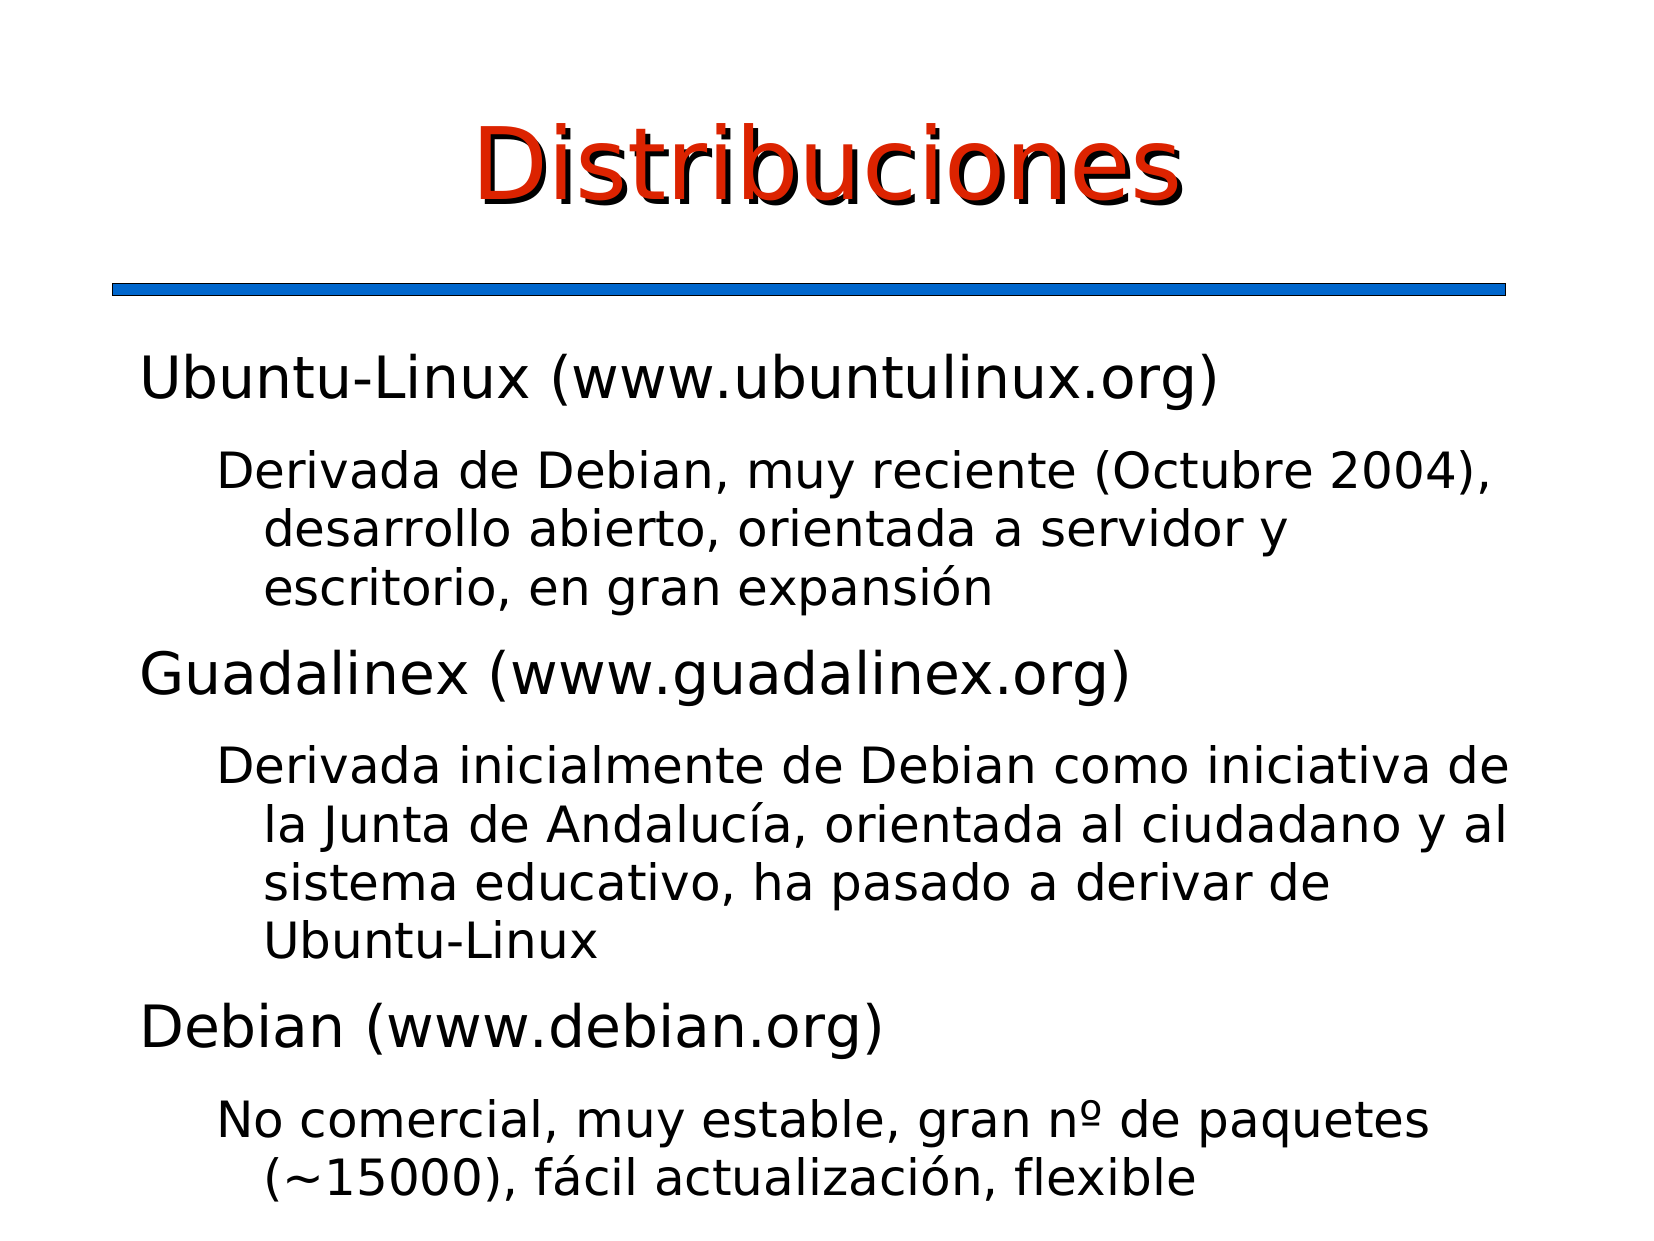

# Distribuciones
Ubuntu-Linux (www.ubuntulinux.org)
Derivada de Debian, muy reciente (Octubre 2004), desarrollo abierto, orientada a servidor y escritorio, en gran expansión
Guadalinex (www.guadalinex.org)
Derivada inicialmente de Debian como iniciativa de la Junta de Andalucía, orientada al ciudadano y al sistema educativo, ha pasado a derivar de Ubuntu-Linux
Debian (www.debian.org)
No comercial, muy estable, gran nº de paquetes (~15000), fácil actualización, flexible